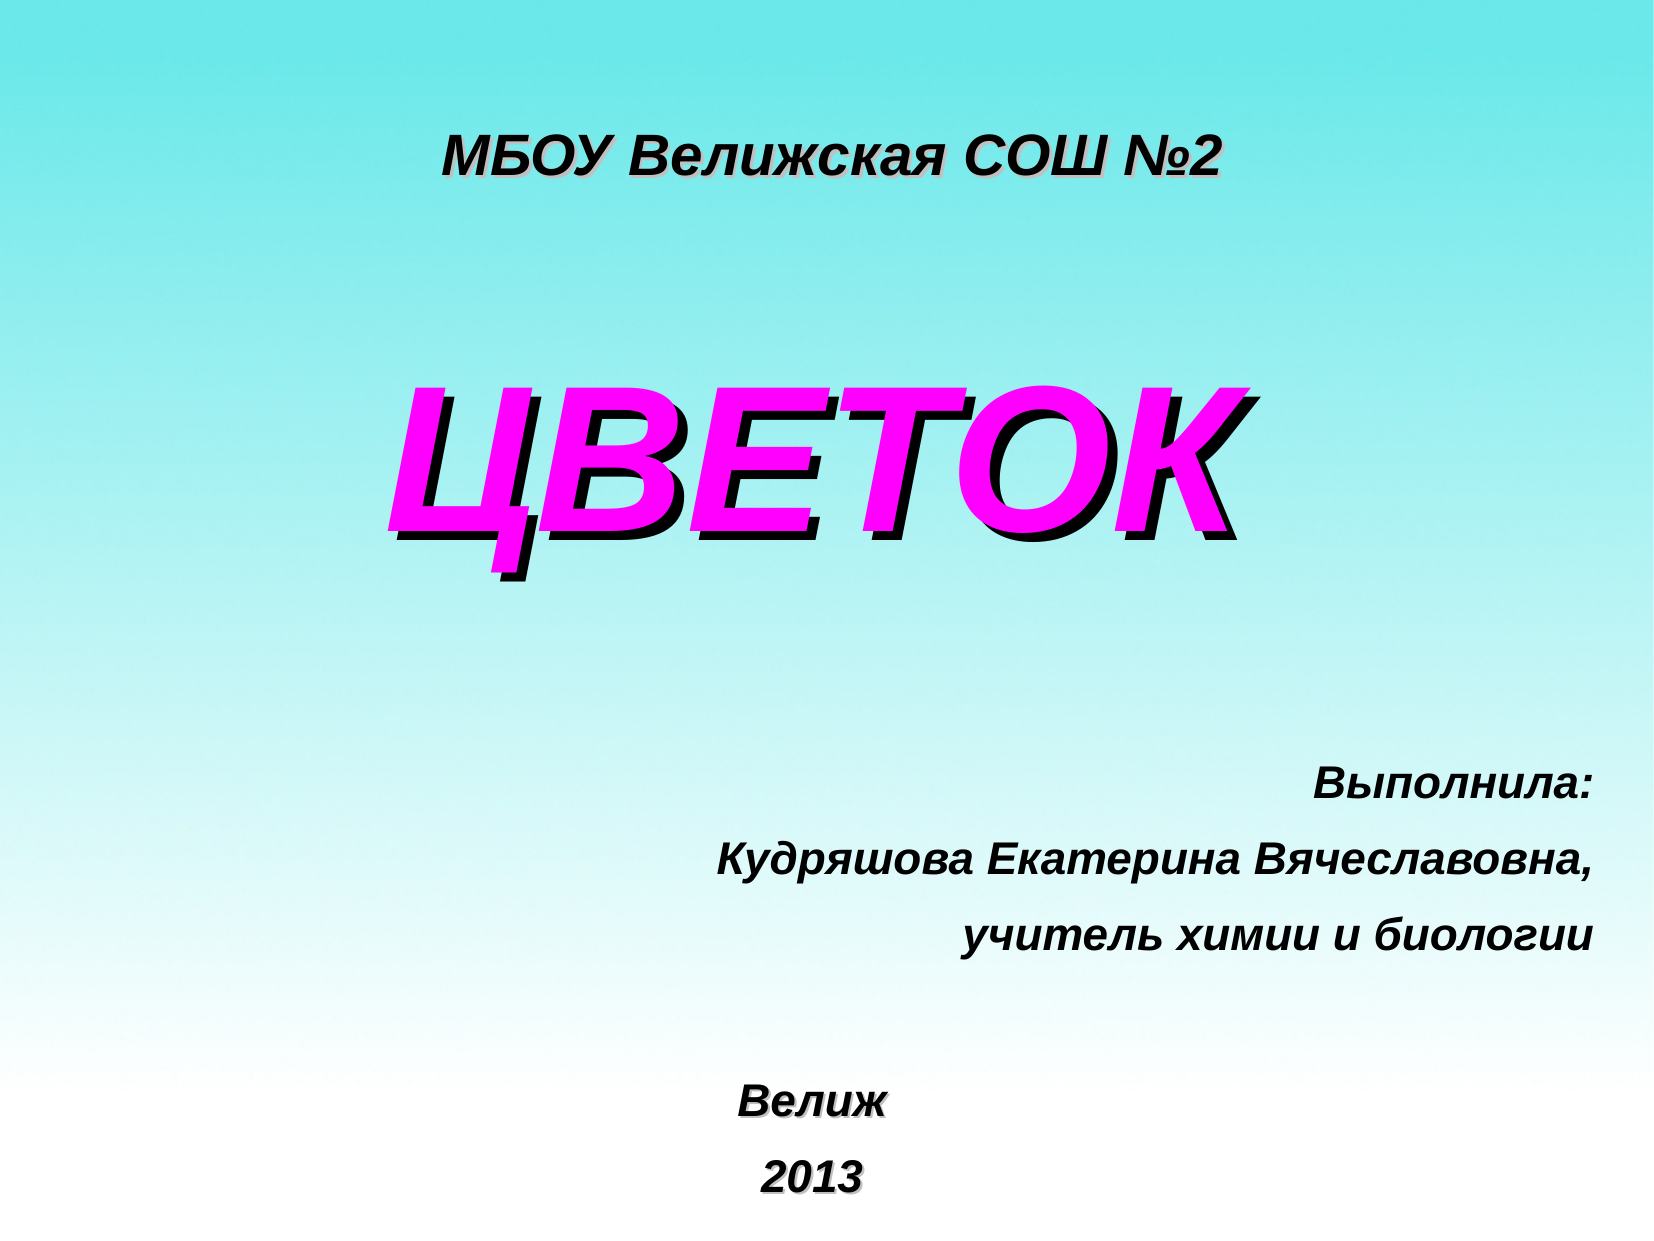

# МБОУ Велижская СОШ №2
ЦВЕТОК
Выполнила:
Кудряшова Екатерина Вячеславовна,
учитель химии и биологии
Велиж
2013